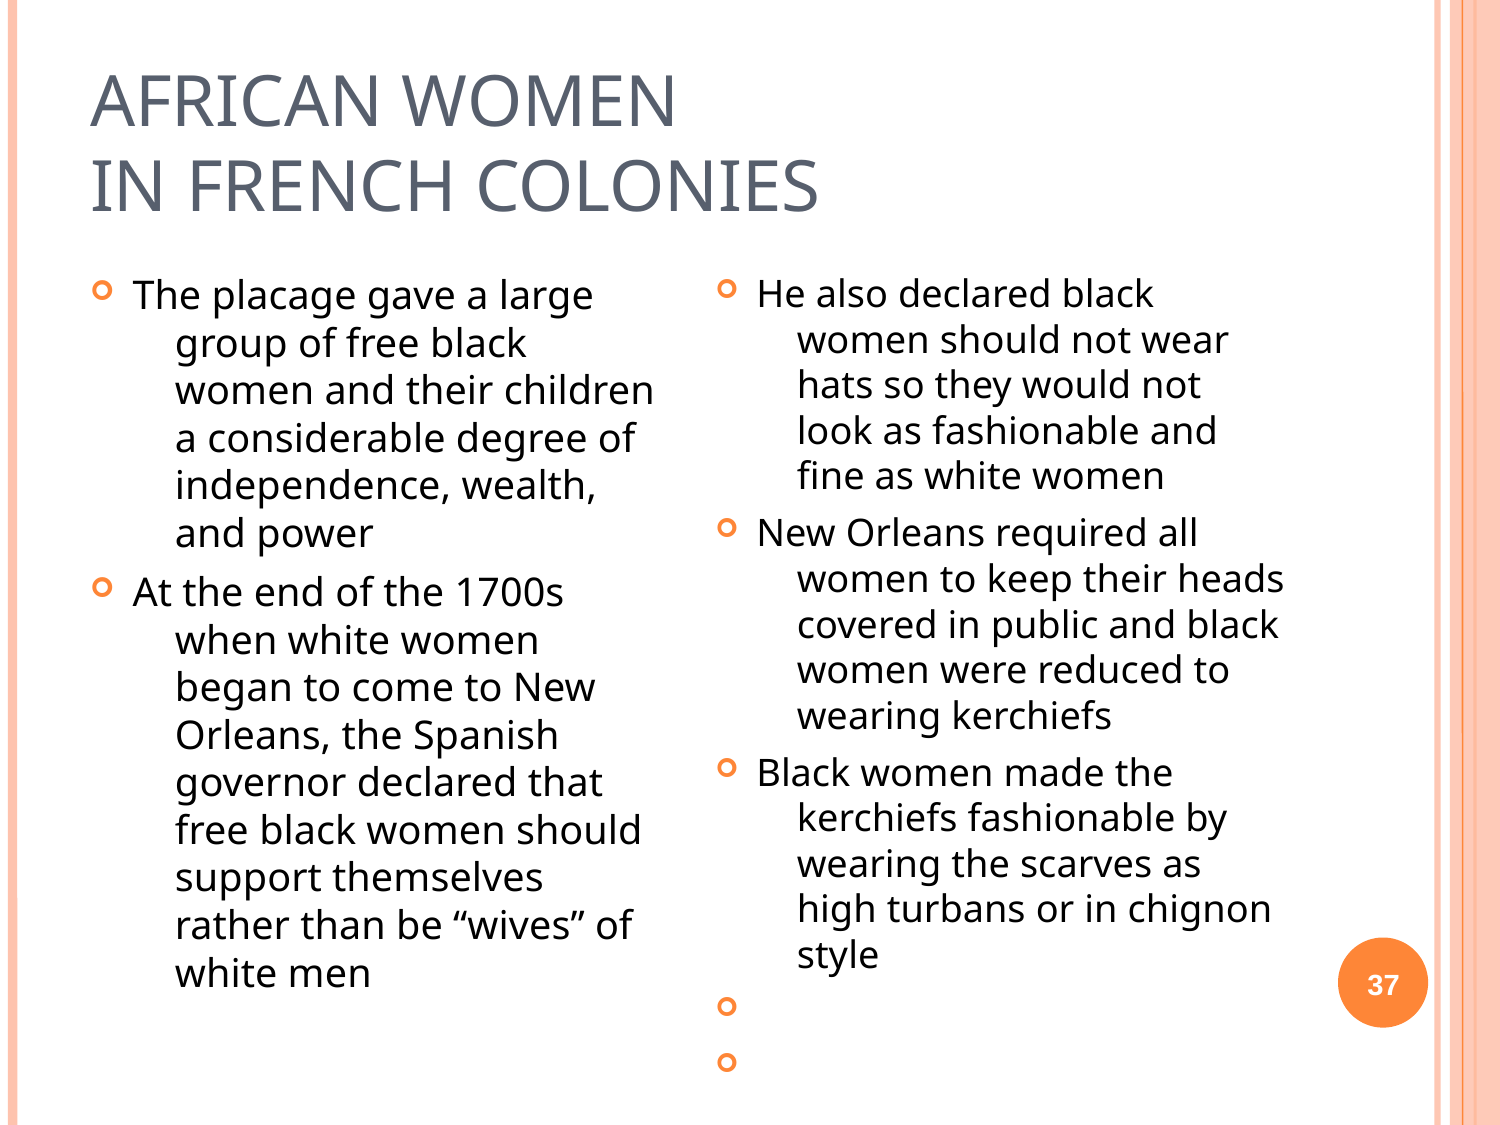

# African Women in French Colonies
The placage gave a large group of free black women and their children a considerable degree of independence, wealth, and power
At the end of the 1700s when white women began to come to New Orleans, the Spanish governor declared that free black women should support themselves rather than be “wives” of white men
He also declared black women should not wear hats so they would not look as fashionable and fine as white women
New Orleans required all women to keep their heads covered in public and black women were reduced to wearing kerchiefs
Black women made the kerchiefs fashionable by wearing the scarves as high turbans or in chignon style